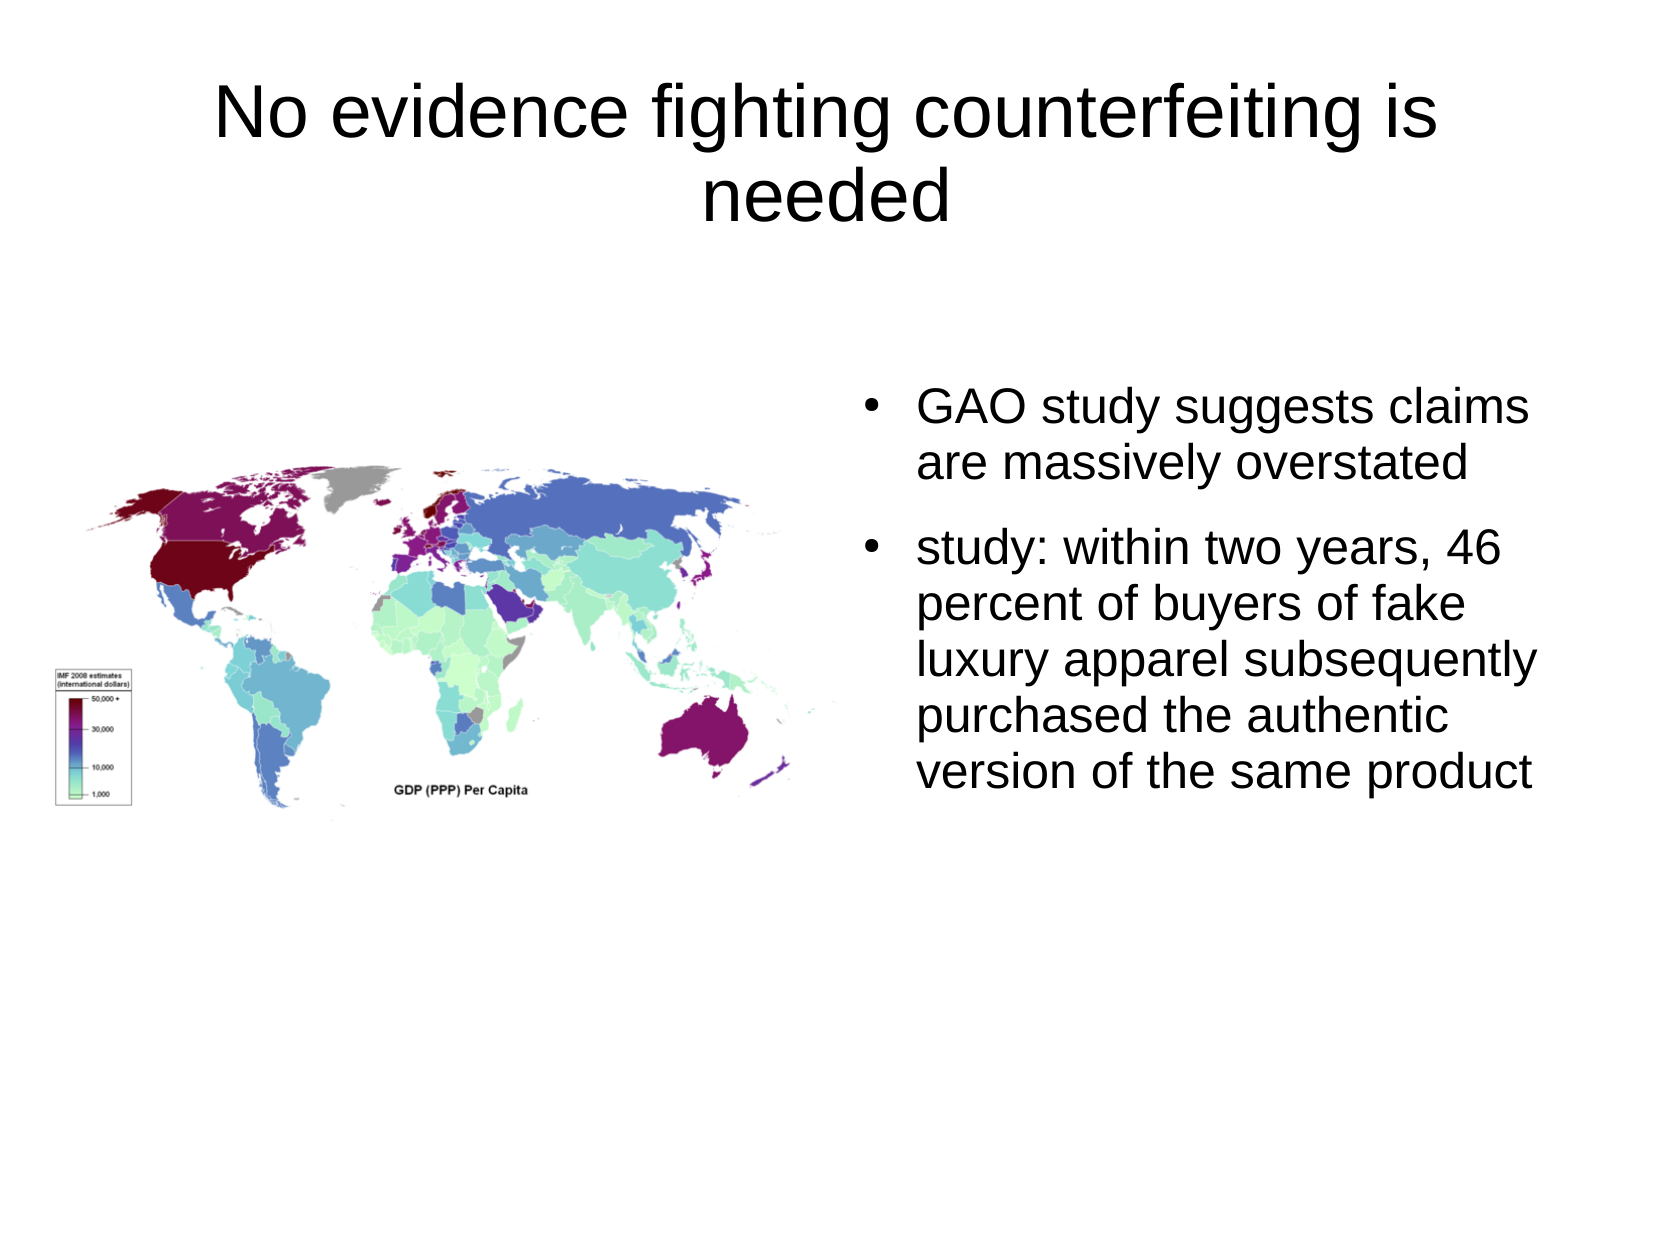

# No evidence fighting counterfeiting is needed
GAO study suggests claims are massively overstated
study: within two years, 46 percent of buyers of fake luxury apparel subsequently purchased the authentic version of the same product